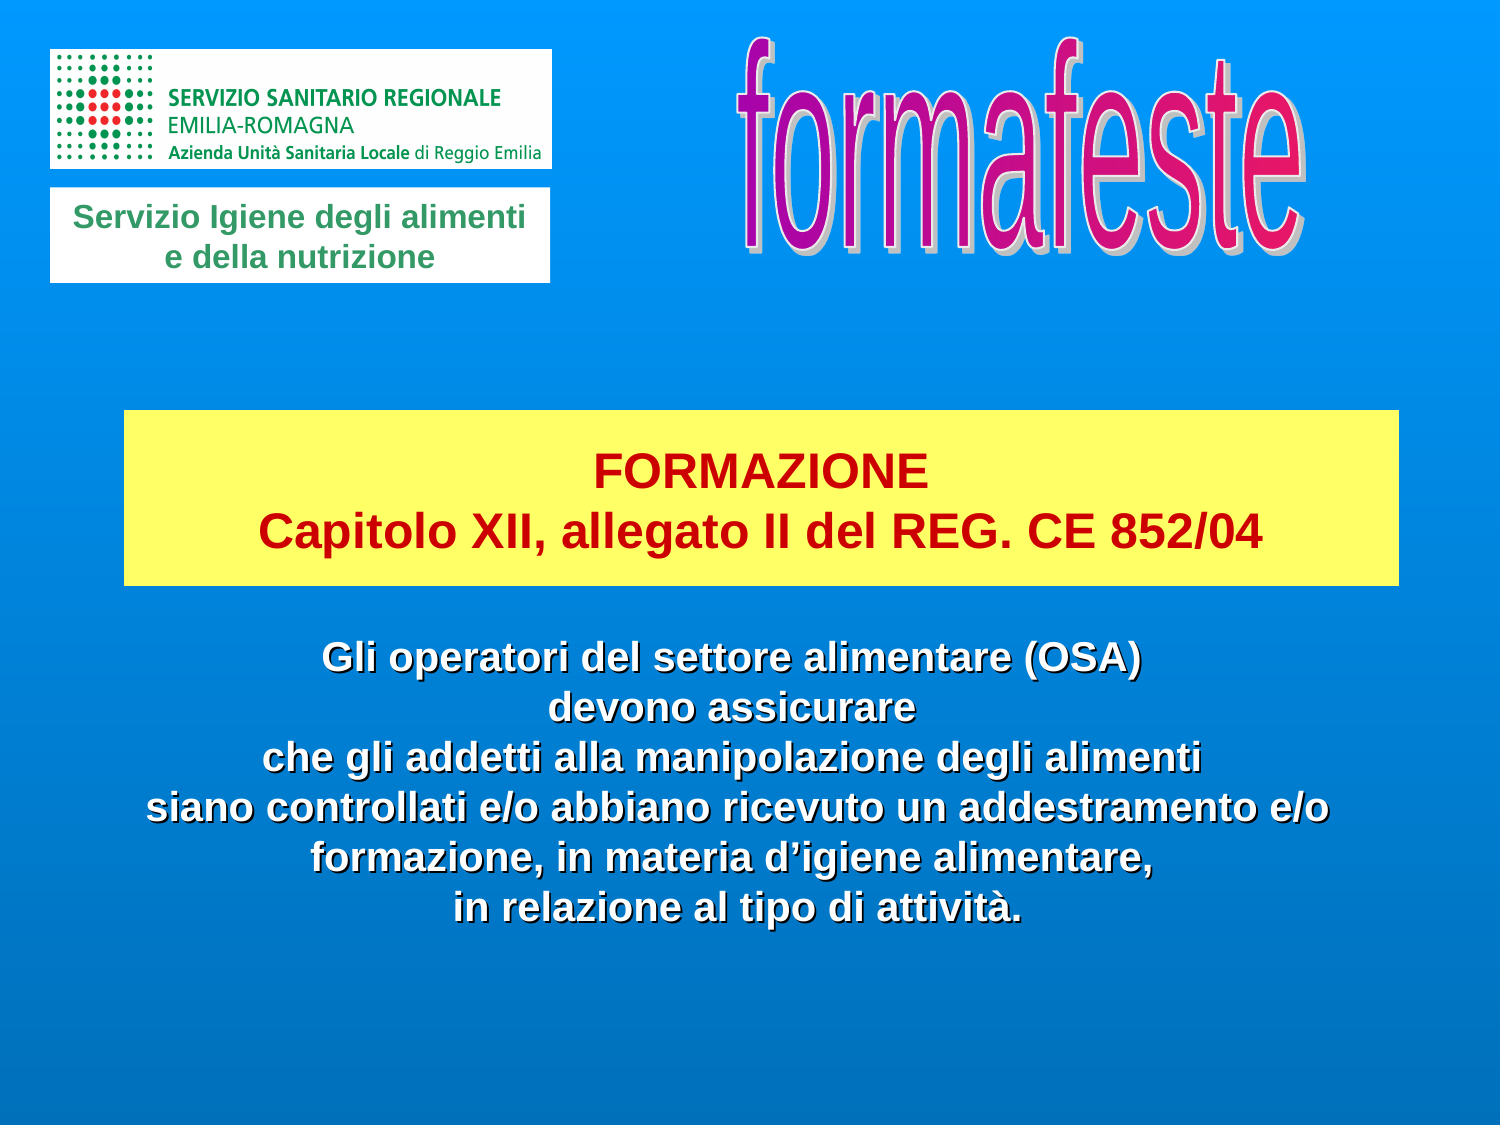

formafeste
Servizio Igiene degli alimenti e della nutrizione
FORMAZIONE
Capitolo XII, allegato II del REG. CE 852/04
# Gli operatori del settore alimentare (OSA) devono assicurare che gli addetti alla manipolazione degli alimenti siano controllati e/o abbiano ricevuto un addestramento e/o formazione, in materia d’igiene alimentare, in relazione al tipo di attività.